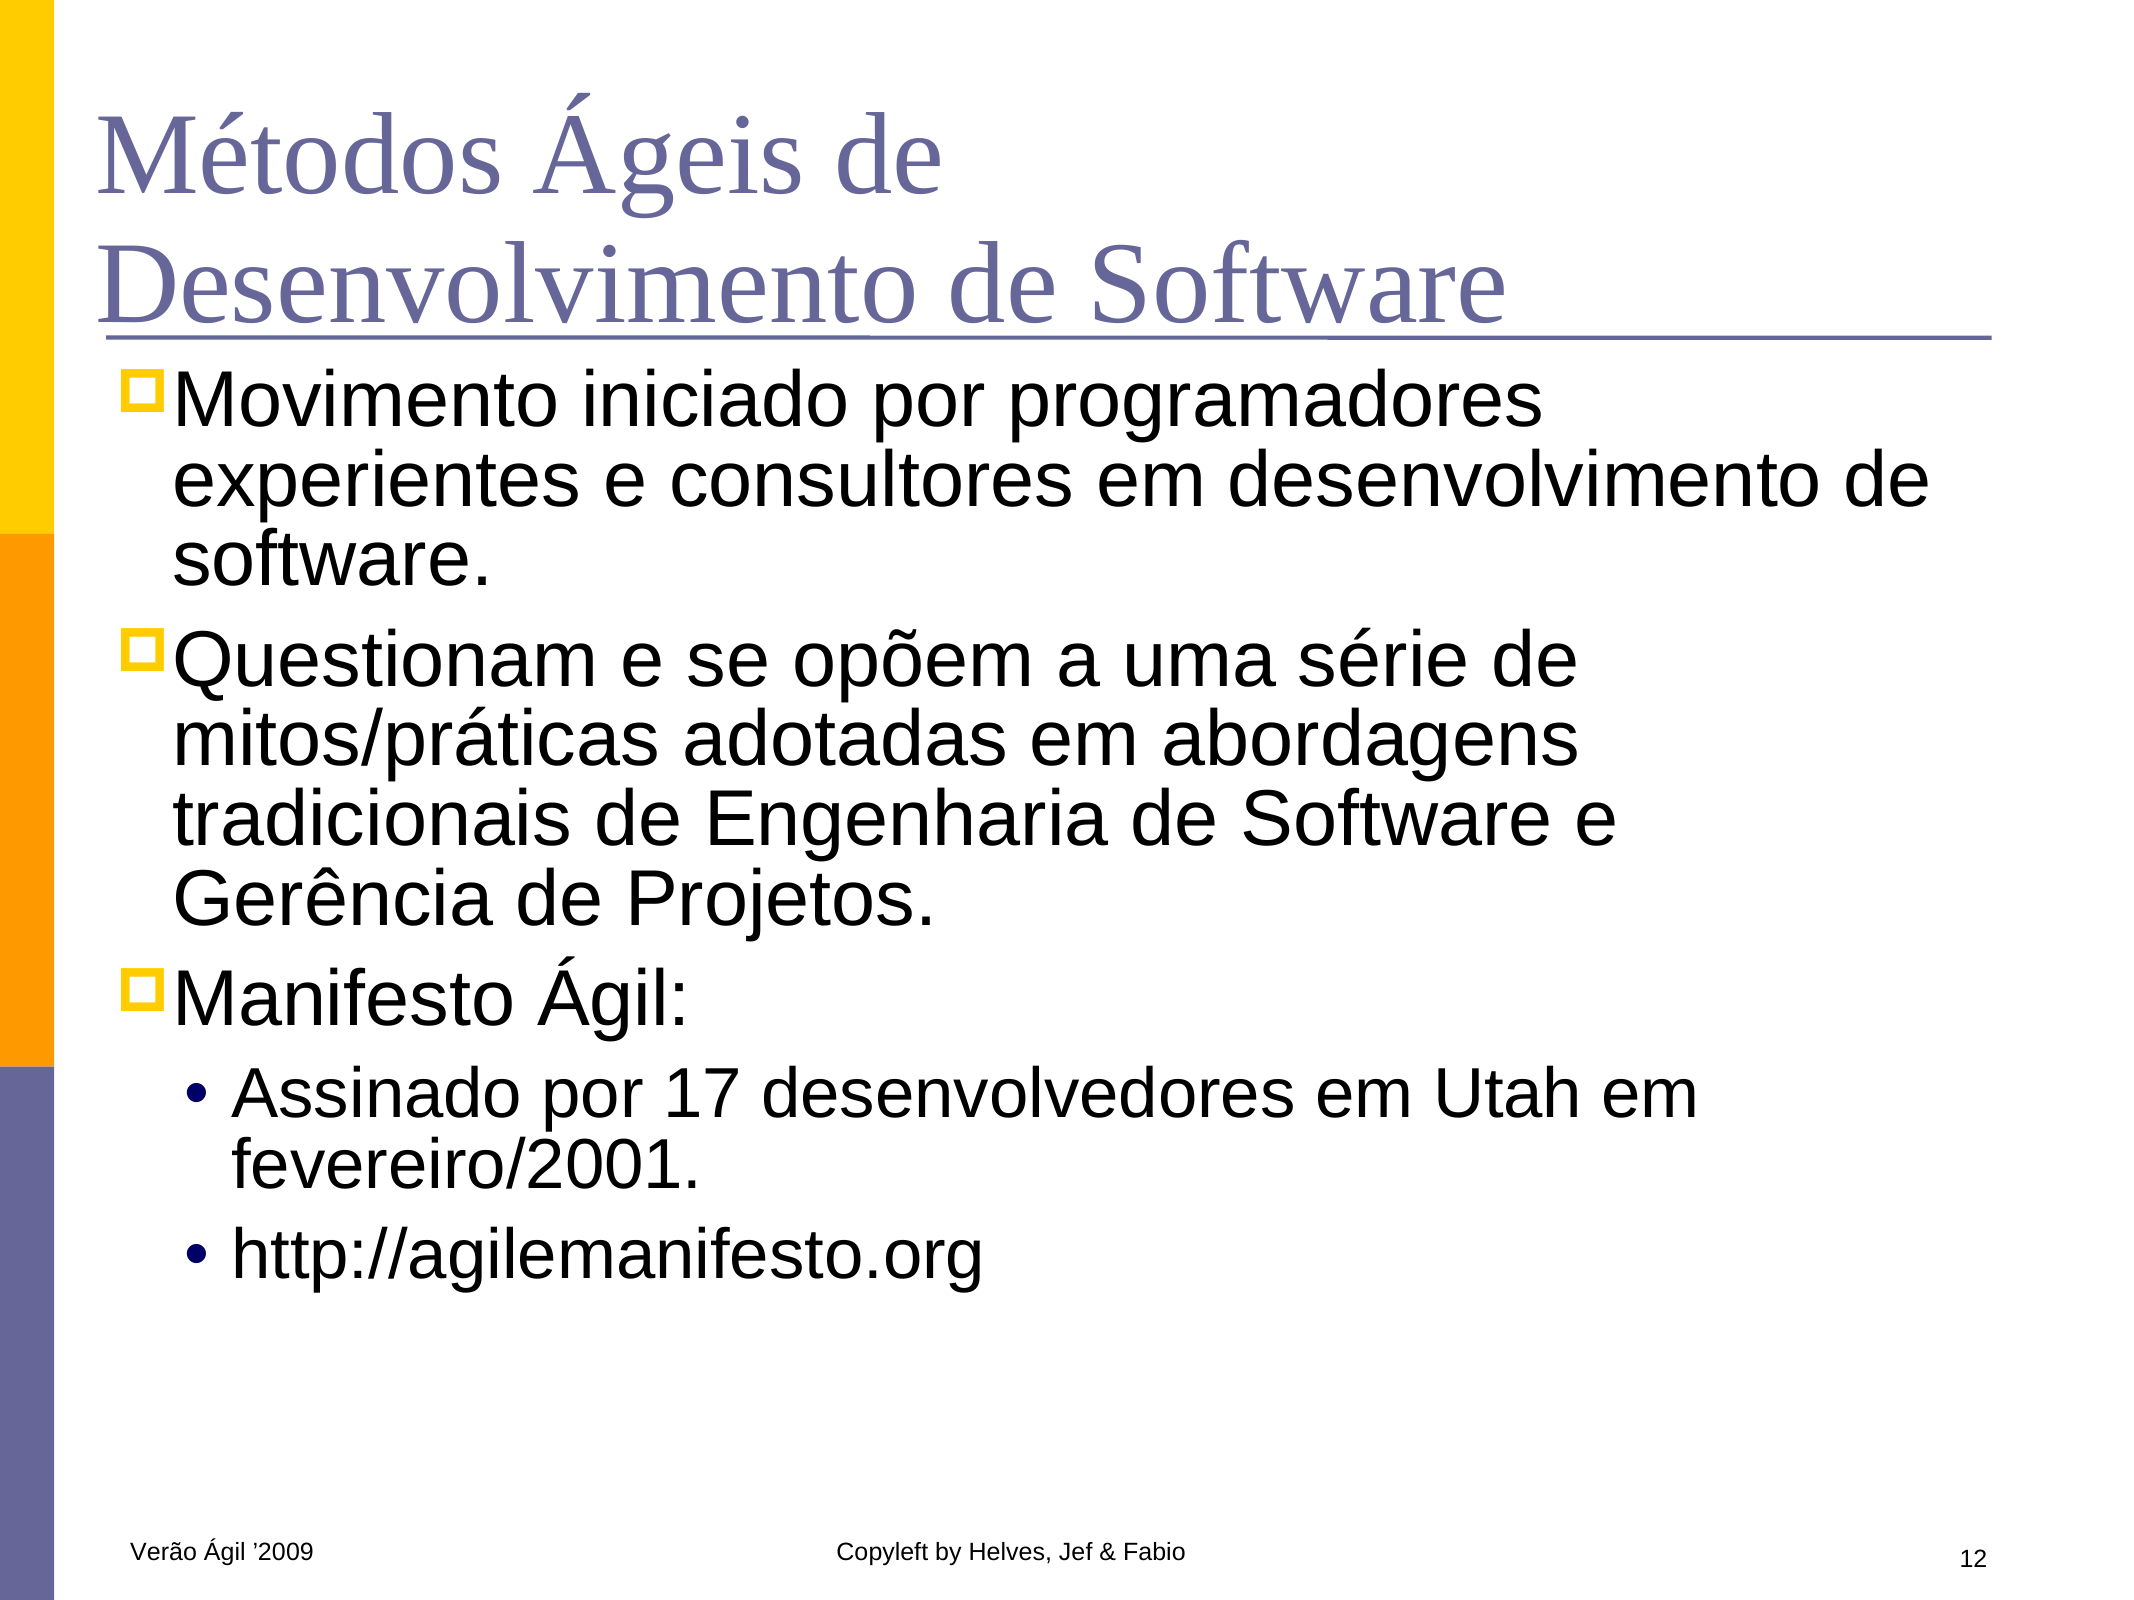

# Métodos Ágeis de Desenvolvimento de Software
Movimento iniciado por programadores experientes e consultores em desenvolvimento de software.
Questionam e se opõem a uma série de mitos/práticas adotadas em abordagens tradicionais de Engenharia de Software e Gerência de Projetos.
Manifesto Ágil:
Assinado por 17 desenvolvedores em Utah em fevereiro/2001.
http://agilemanifesto.org
Verão Ágil ’2009
Copyleft by Helves, Jef & Fabio
12